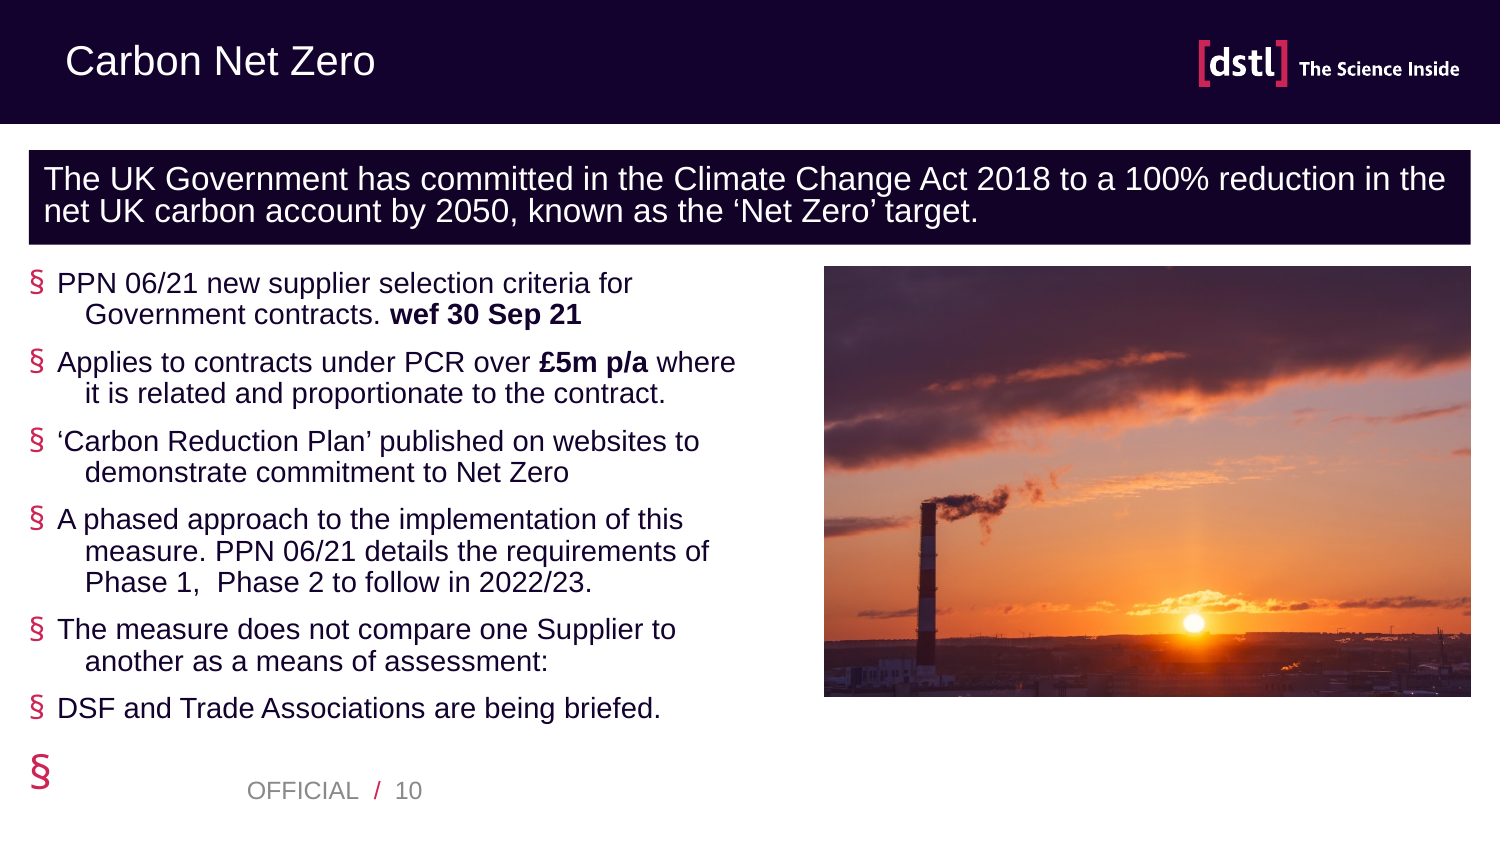

Carbon Net Zero
# The UK Government has committed in the Climate Change Act 2018 to a 100% reduction in the net UK carbon account by 2050, known as the ‘Net Zero’ target.
PPN 06/21 new supplier selection criteria for Government contracts. wef 30 Sep 21
Applies to contracts under PCR over £5m p/a where it is related and proportionate to the contract.
‘Carbon Reduction Plan’ published on websites to demonstrate commitment to Net Zero
A phased approach to the implementation of this measure. PPN 06/21 details the requirements of Phase 1, Phase 2 to follow in 2022/23.
The measure does not compare one Supplier to another as a means of assessment:
DSF and Trade Associations are being briefed.
OFFICIAL /